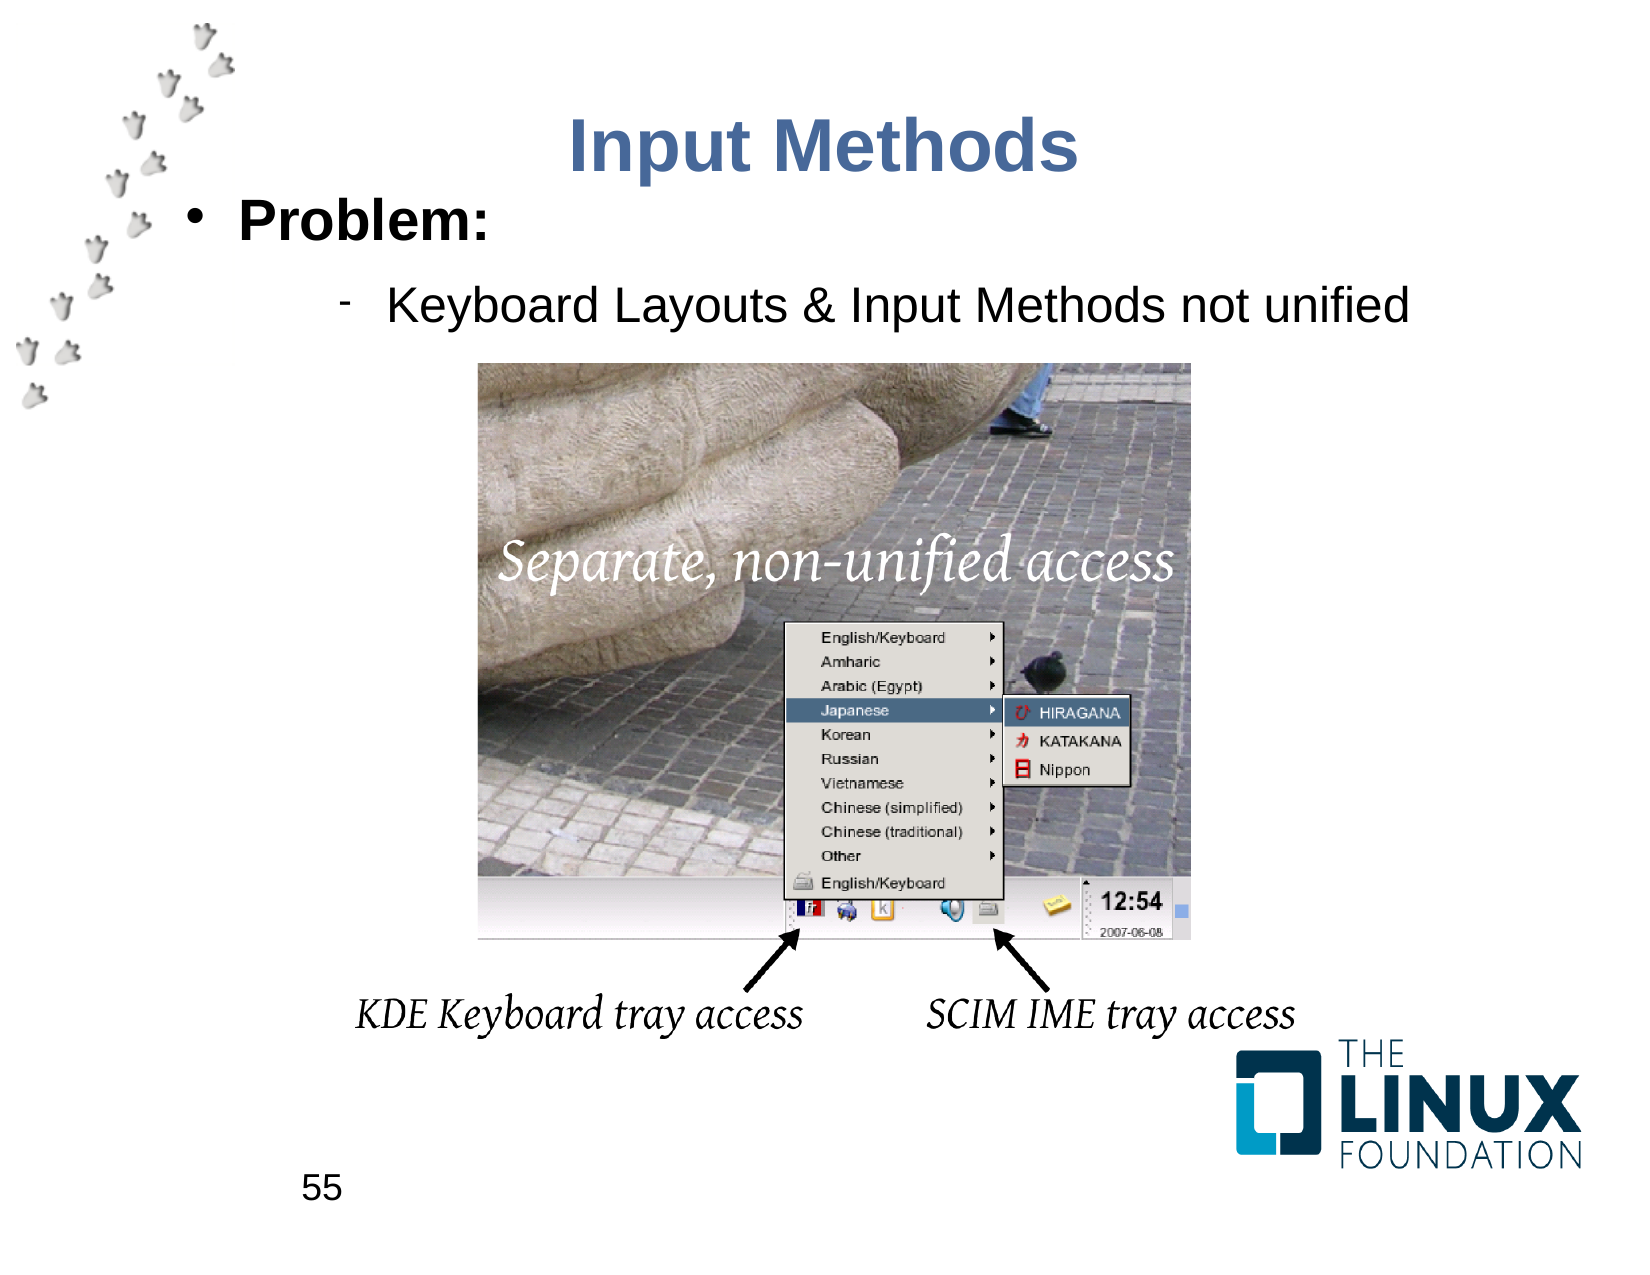

# Input Methods
Problem:
Keyboard Layouts & Input Methods not unified